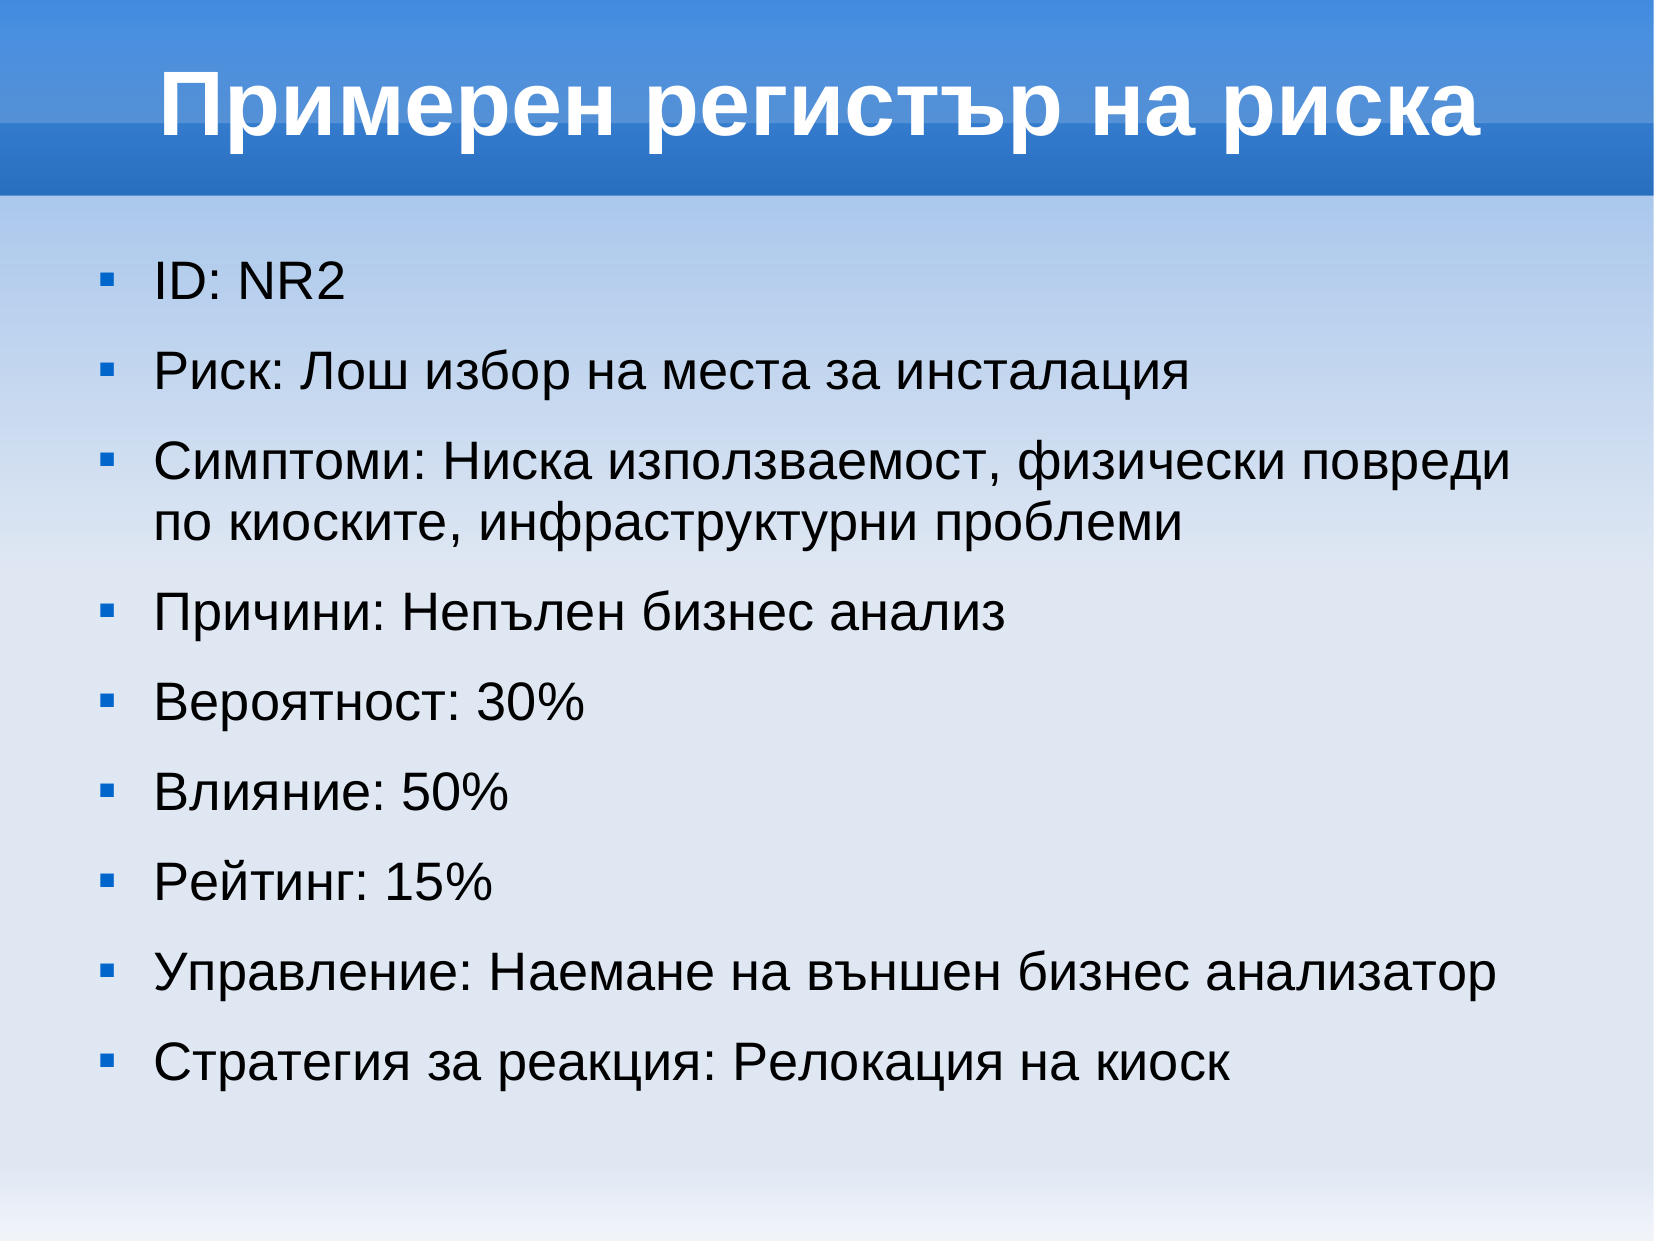

# Примерен регистър на риска
ID: NR2
Риск: Лош избор на места за инсталация
Симптоми: Ниска използваемост, физически повреди по киоските, инфраструктурни проблеми
Причини: Непълен бизнес анализ
Вероятност: 30%
Влияние: 50%
Рейтинг: 15%
Управление: Наемане на външен бизнес анализатор
Стратегия за реакция: Релокация на киоск